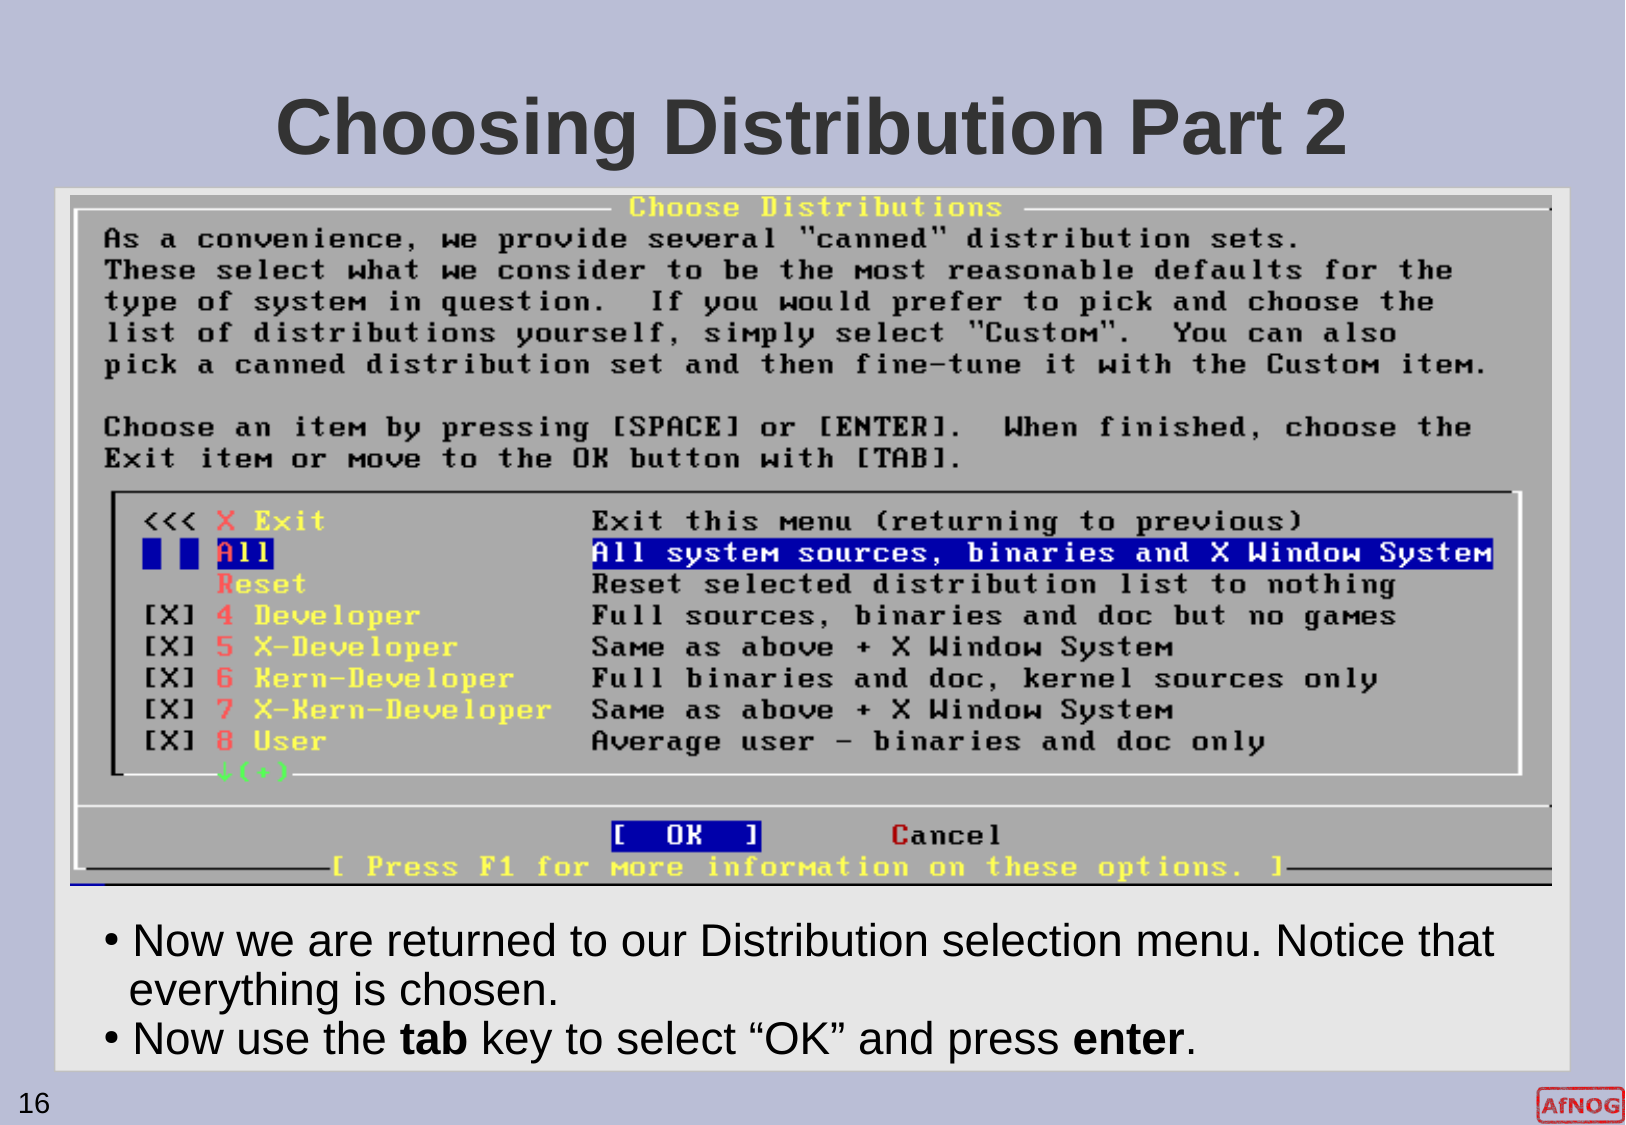

# Choosing Distribution Part 2
 Now we are returned to our Distribution selection menu. Notice that
 everything is chosen.
 Now use the tab key to select “OK” and press enter.